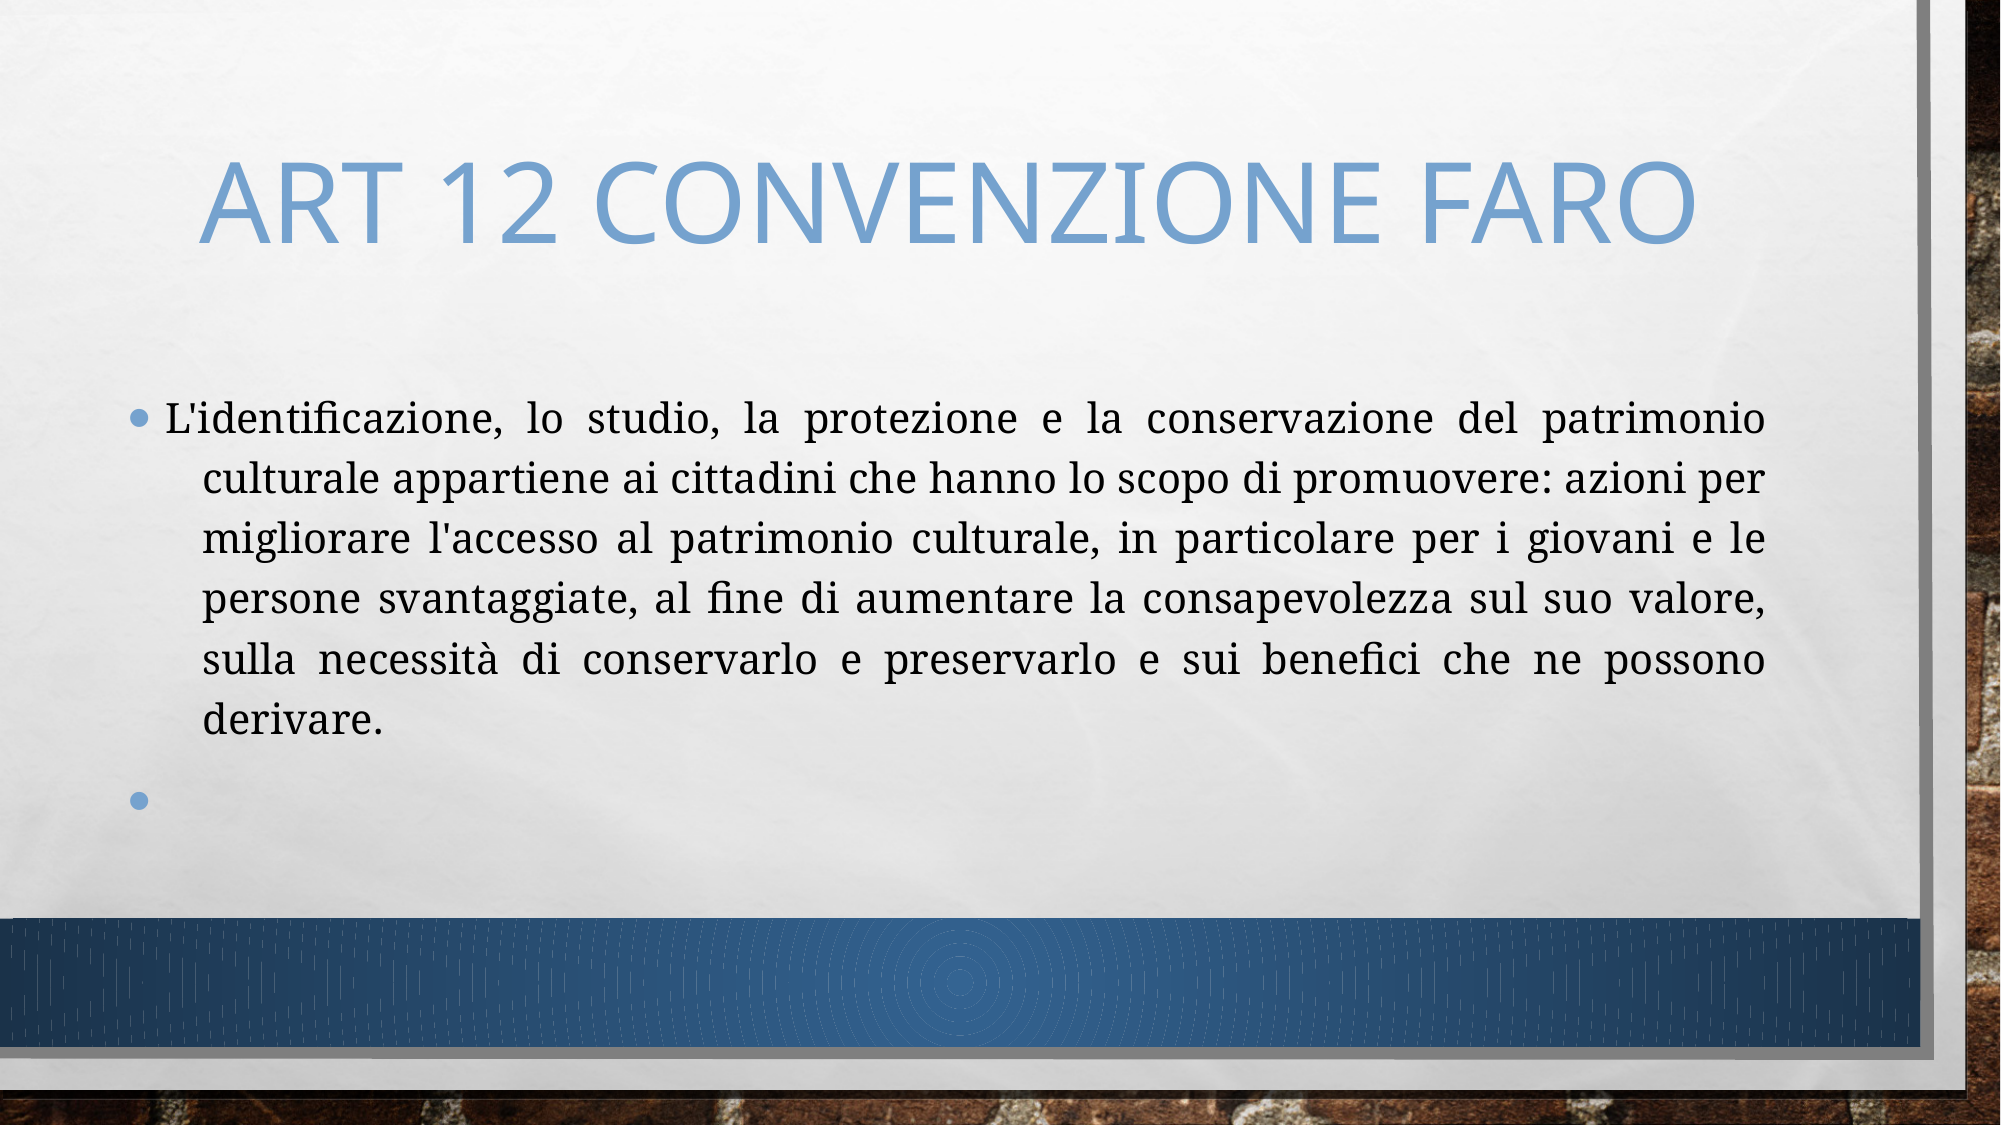

# Art 12 convenzione Faro
L'identificazione, lo studio, la protezione e la conservazione del patrimonio culturale appartiene ai cittadini che hanno lo scopo di promuovere: azioni per migliorare l'accesso al patrimonio culturale, in particolare per i giovani e le persone svantaggiate, al fine di aumentare la consapevolezza sul suo valore, sulla necessità di conservarlo e preservarlo e sui benefici che ne possono derivare.